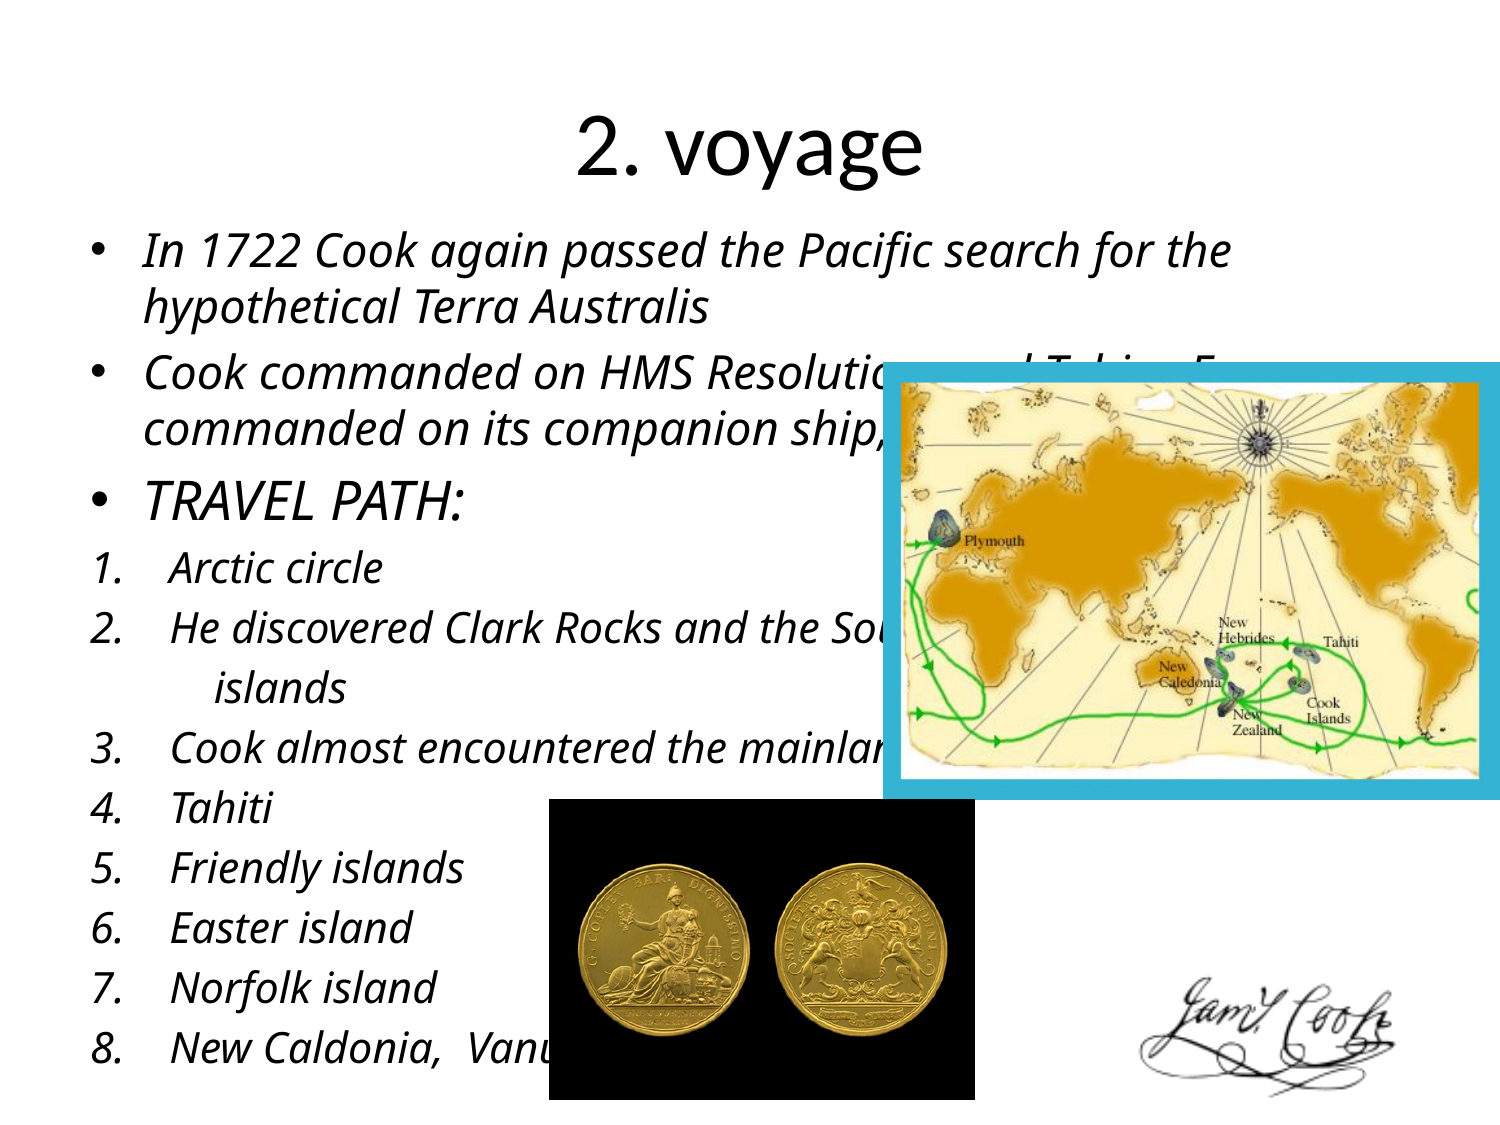

# 2. voyage
In 1722 Cook again passed the Pacific search for the hypothetical Terra Australis
Cook commanded on HMS Resolutiom and Tobias Furneaux commanded on its companion ship, HMS Advanture
TRAVEL PATH:
Arctic circle
He discovered Clark Rocks and the South Sandwich
 islands
Cook almost encountered the mainland of Antarctita
Tahiti
Friendly islands
Easter island
Norfolk island
New Caldonia, Vanuatu